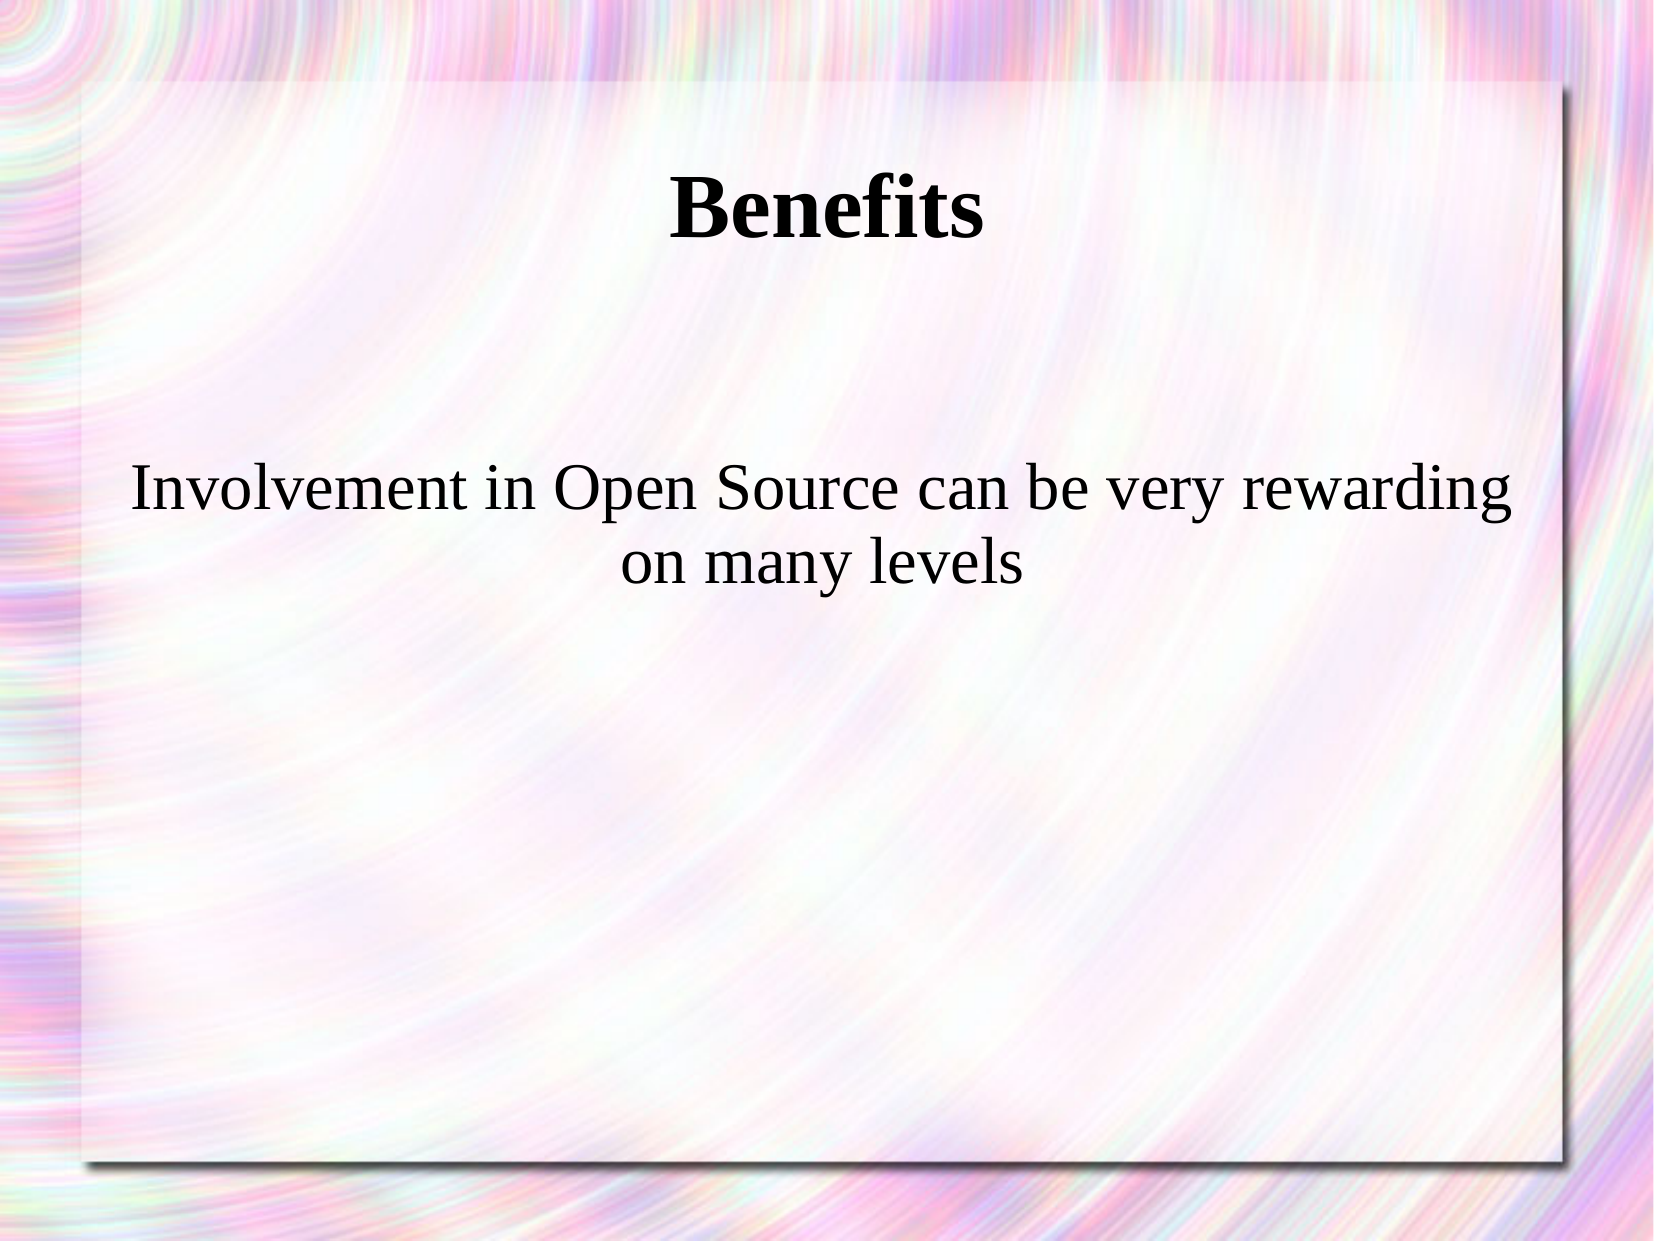

# Benefits
Involvement in Open Source can be very rewarding on many levels